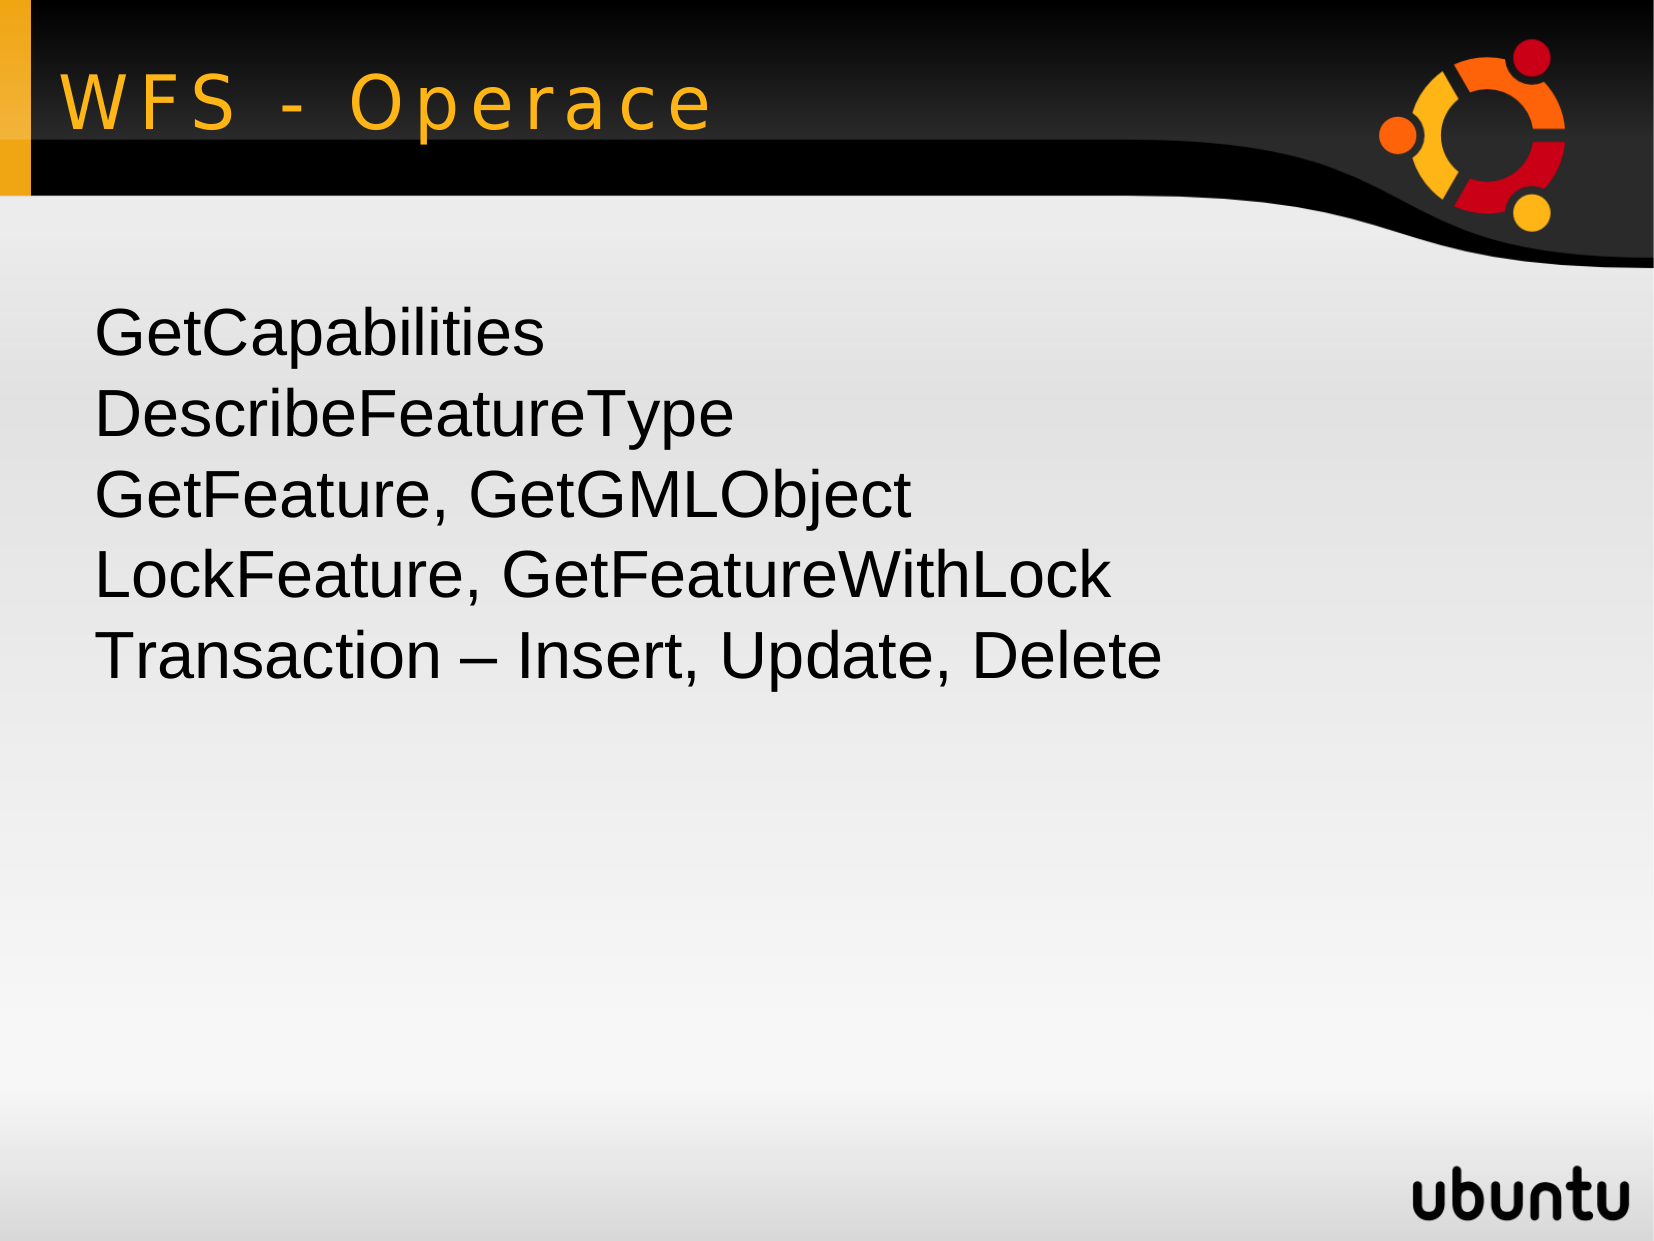

# WFS - Operace
GetCapabilities
DescribeFeatureType
GetFeature, GetGMLObject
LockFeature, GetFeatureWithLock
Transaction – Insert, Update, Delete